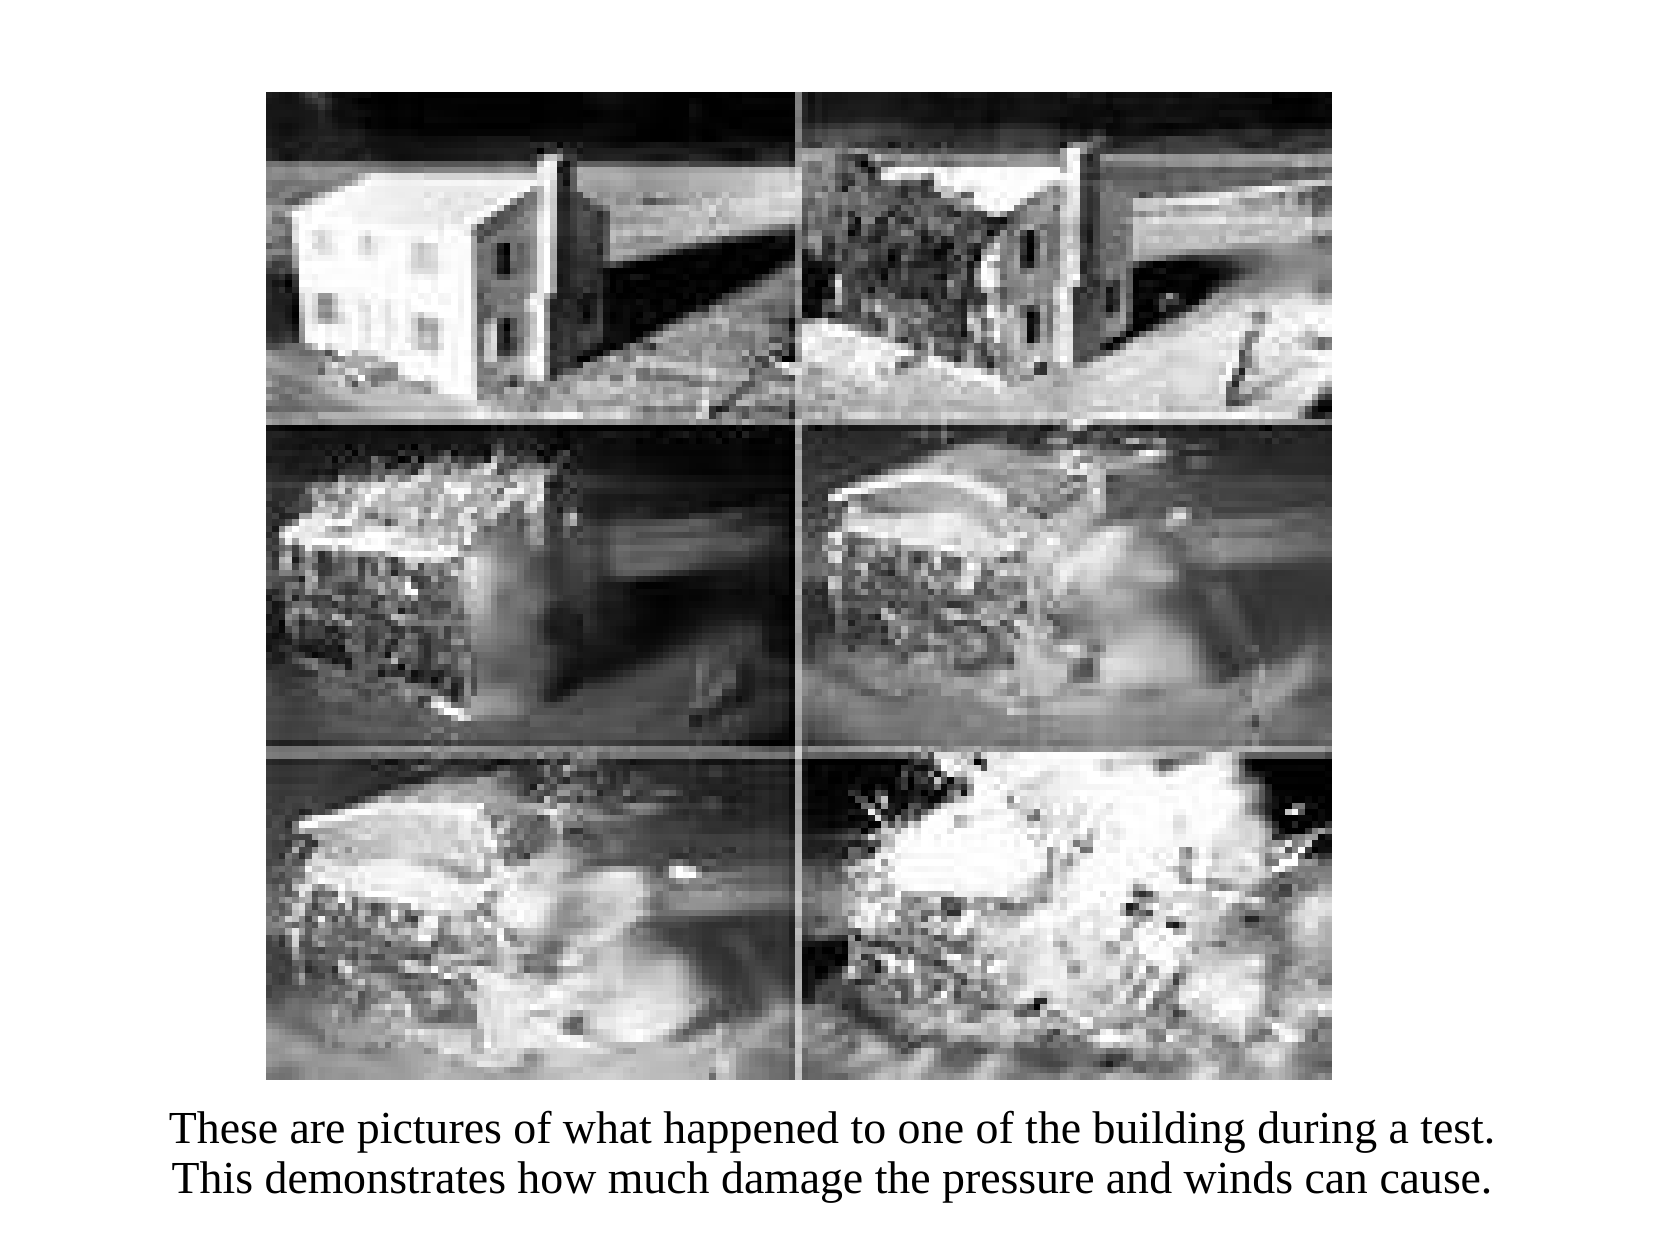

These are pictures of what happened to one of the building during a test. This demonstrates how much damage the pressure and winds can cause.